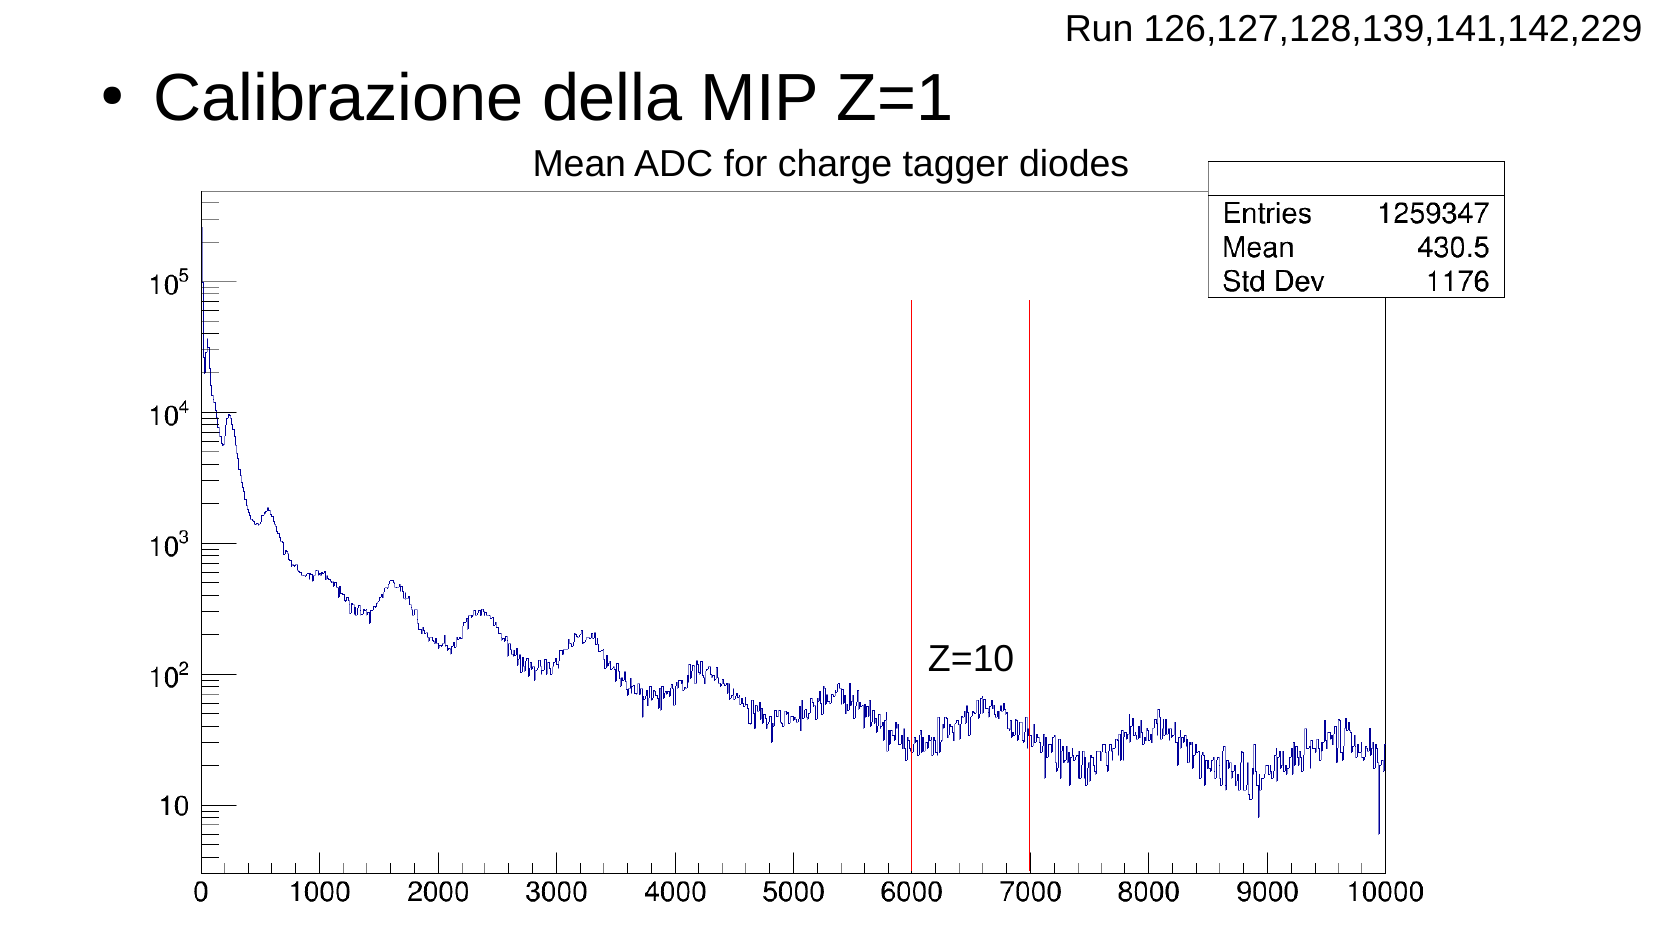

Run 126,127,128,139,141,142,229
# Calibrazione della MIP Z=1
Mean ADC for charge tagger diodes
Z=10